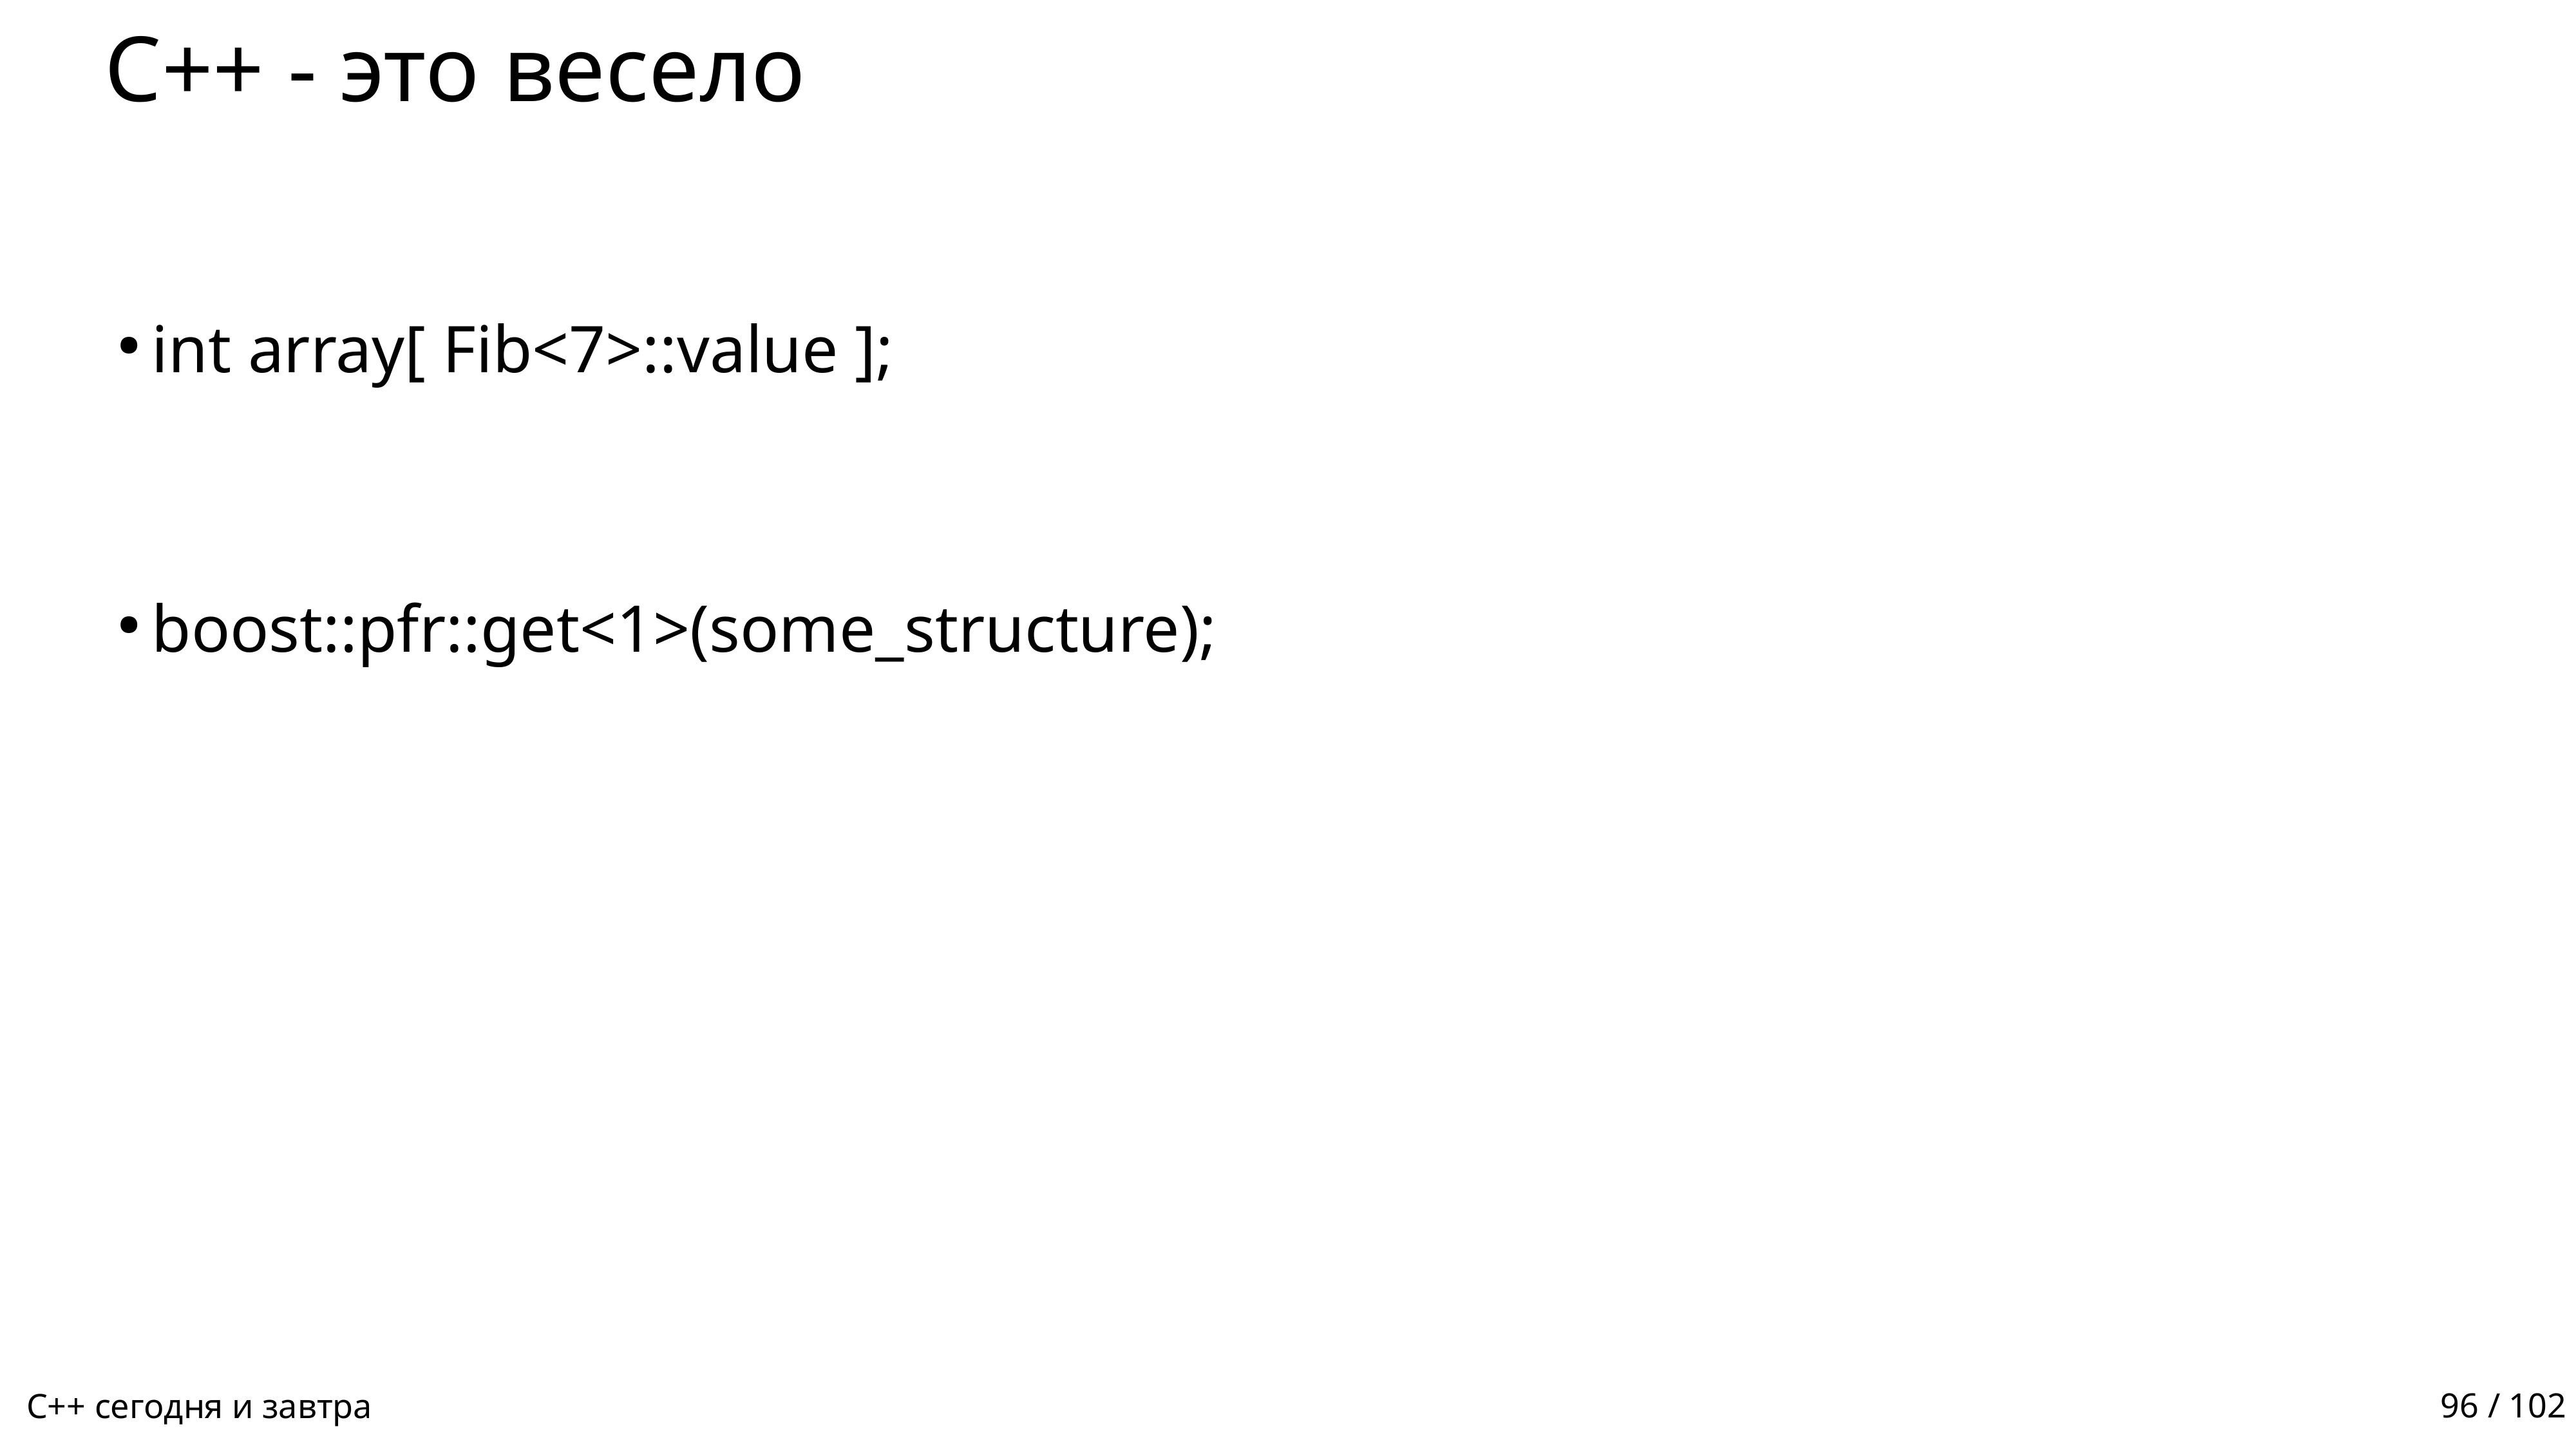

C++ - это весело
# int array[ Fib<7>::value ];
boost::pfr::get<1>(some_structure);
C++ сегодня и завтра